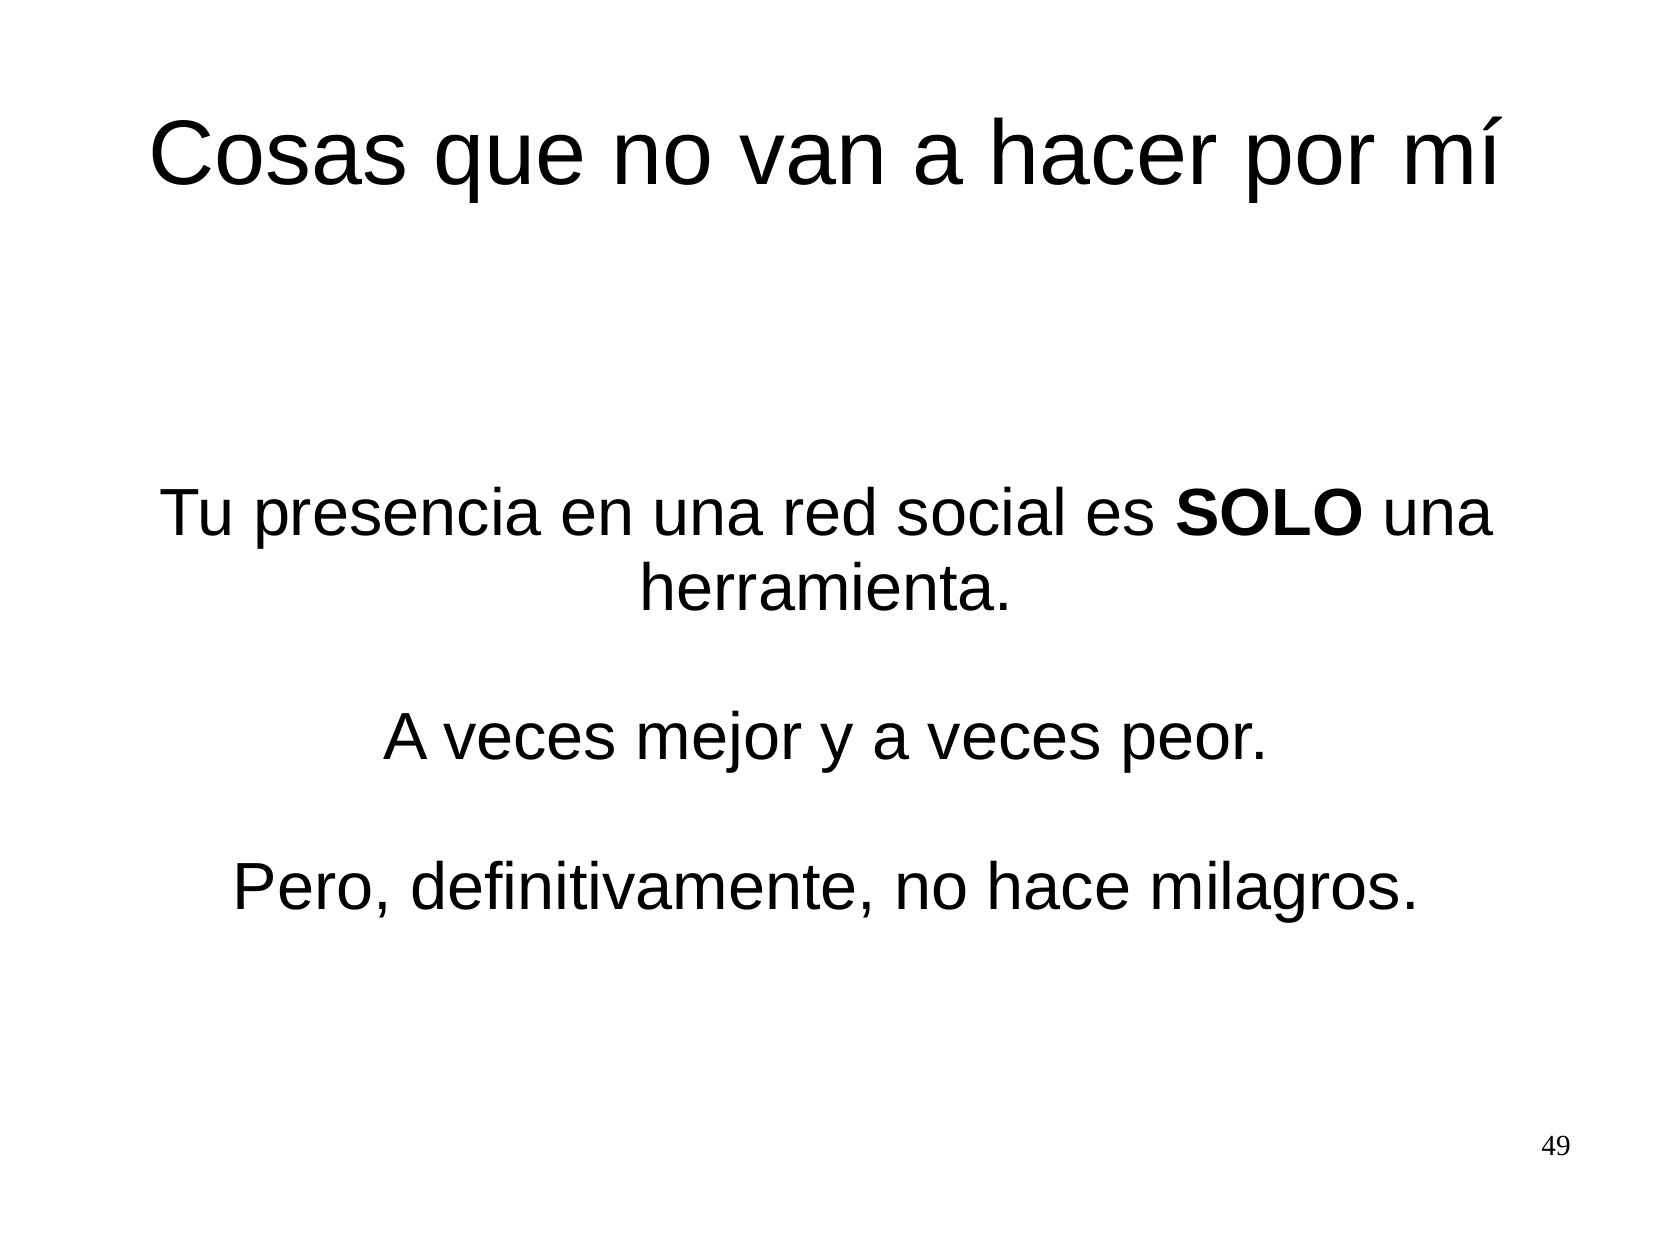

# Cosas que no van a hacer por mí
Tu presencia en una red social es SOLO una herramienta.
A veces mejor y a veces peor.
Pero, definitivamente, no hace milagros.
49